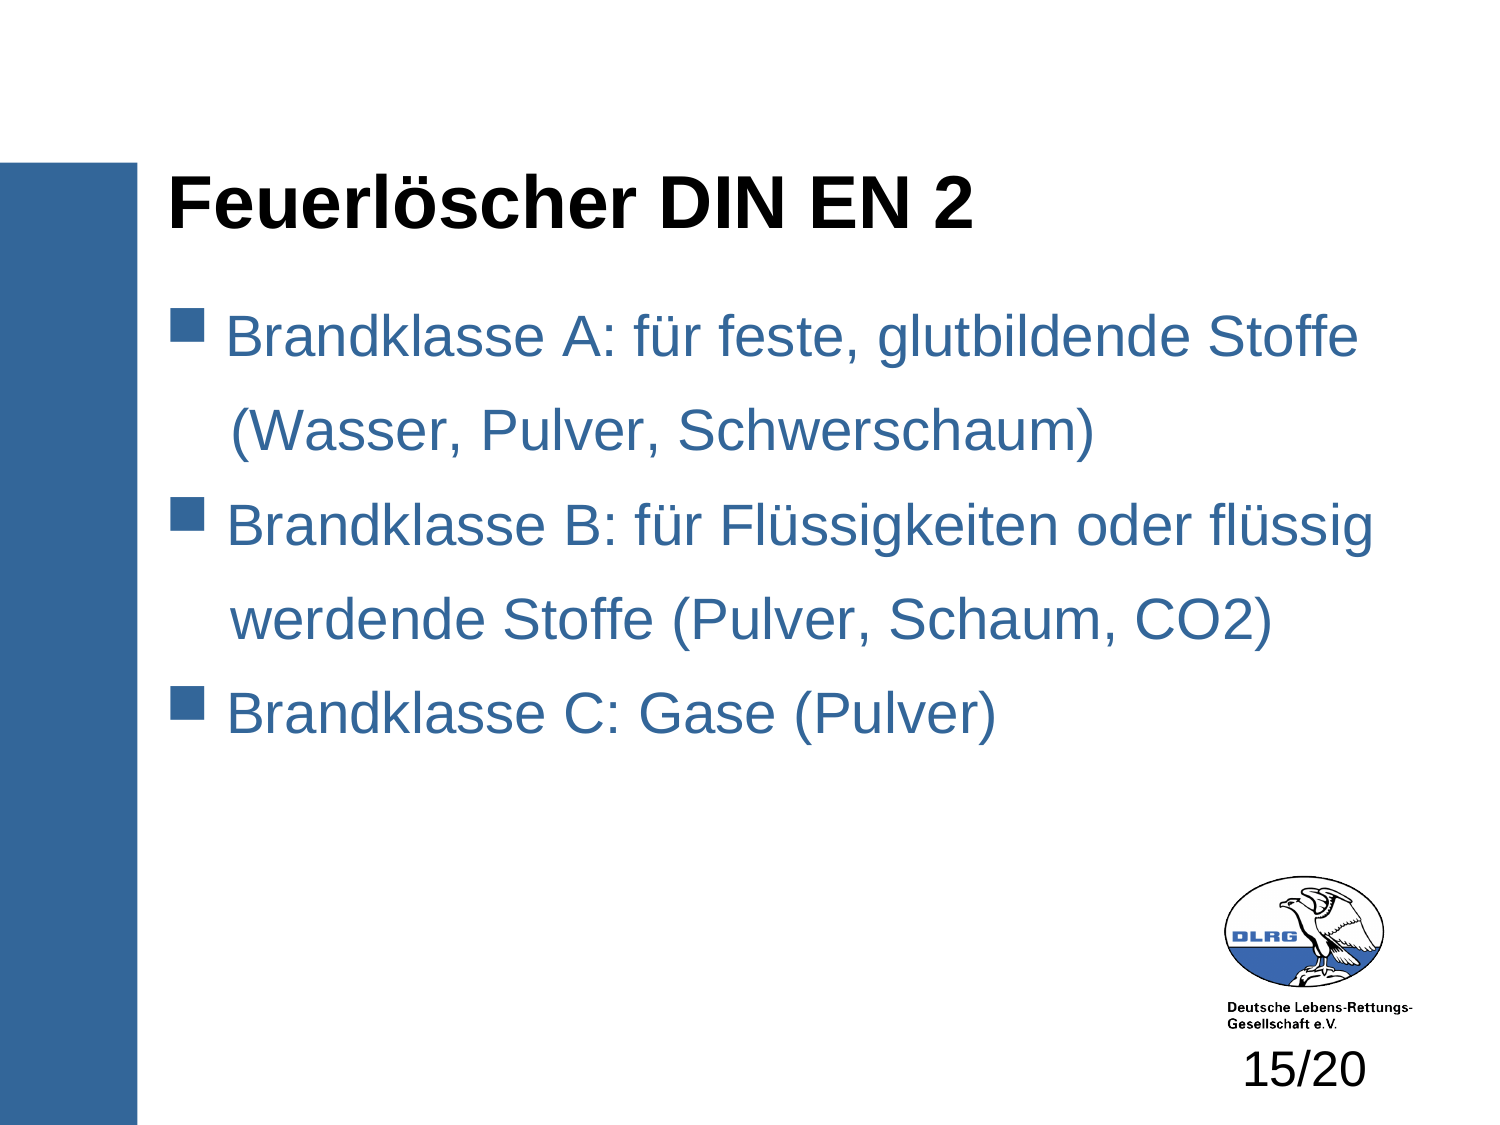

Feuerlöscher DIN EN 2
 Brandklasse A: für feste, glutbildende Stoffe (Wasser, Pulver, Schwerschaum)‏
 Brandklasse B: für Flüssigkeiten oder flüssig werdende Stoffe (Pulver, Schaum, CO2)‏
 Brandklasse C: Gase (Pulver)‏